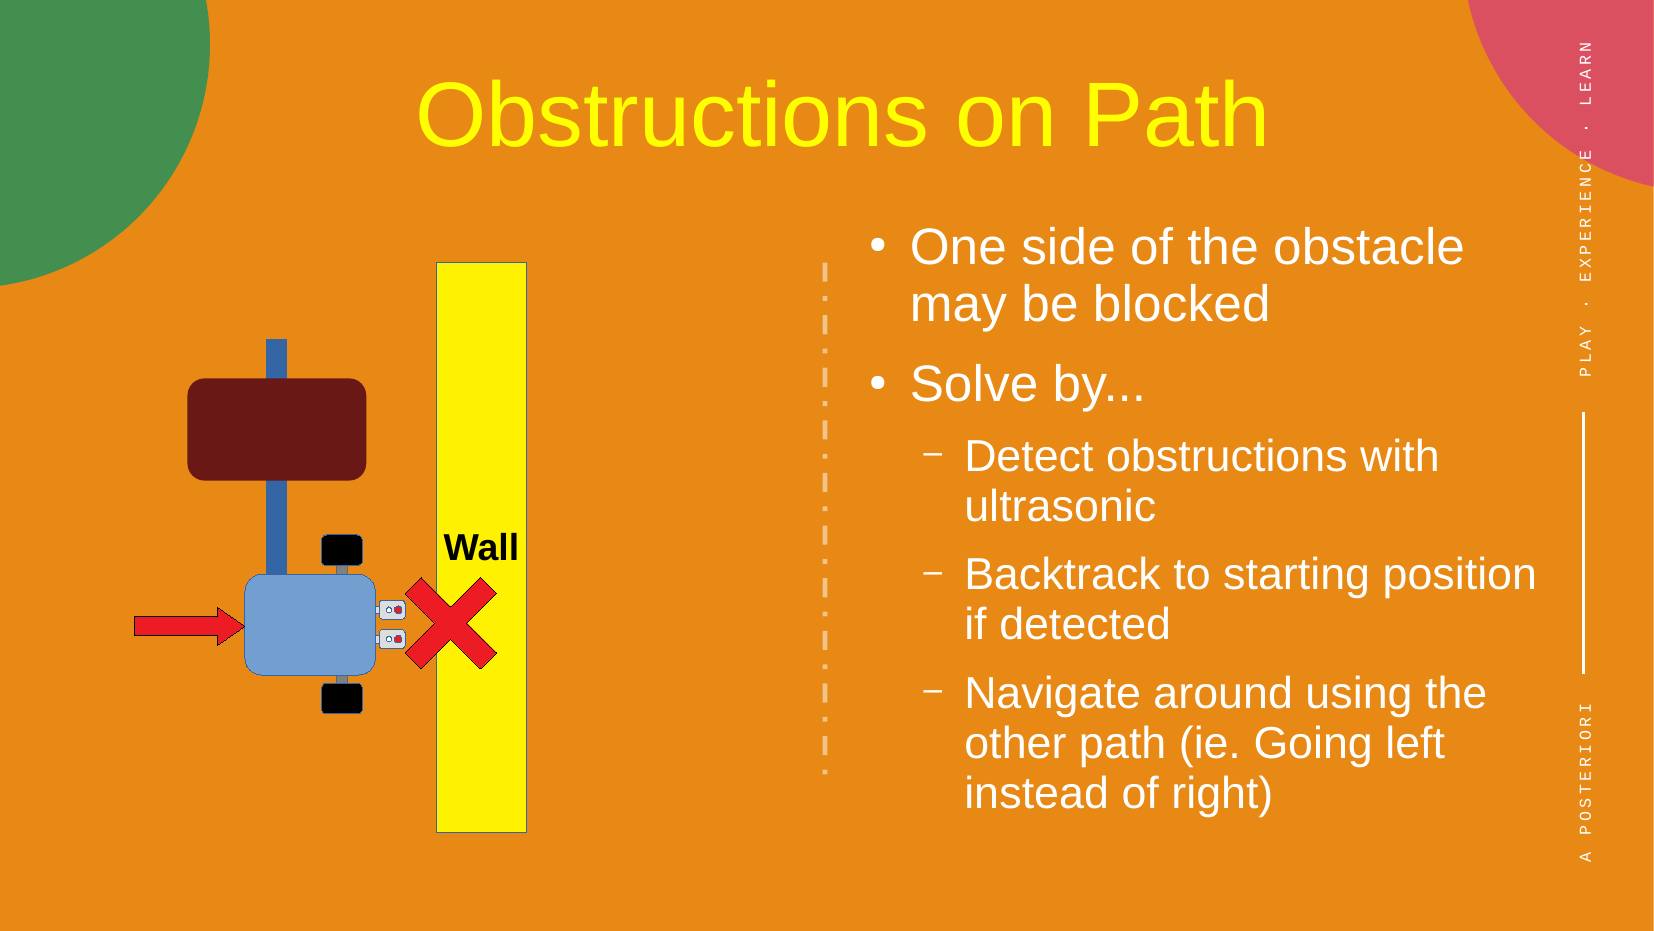

# Obstructions on Path
One side of the obstacle may be blocked
Solve by...
Detect obstructions with ultrasonic
Backtrack to starting position if detected
Navigate around using the other path (ie. Going left instead of right)
Wall